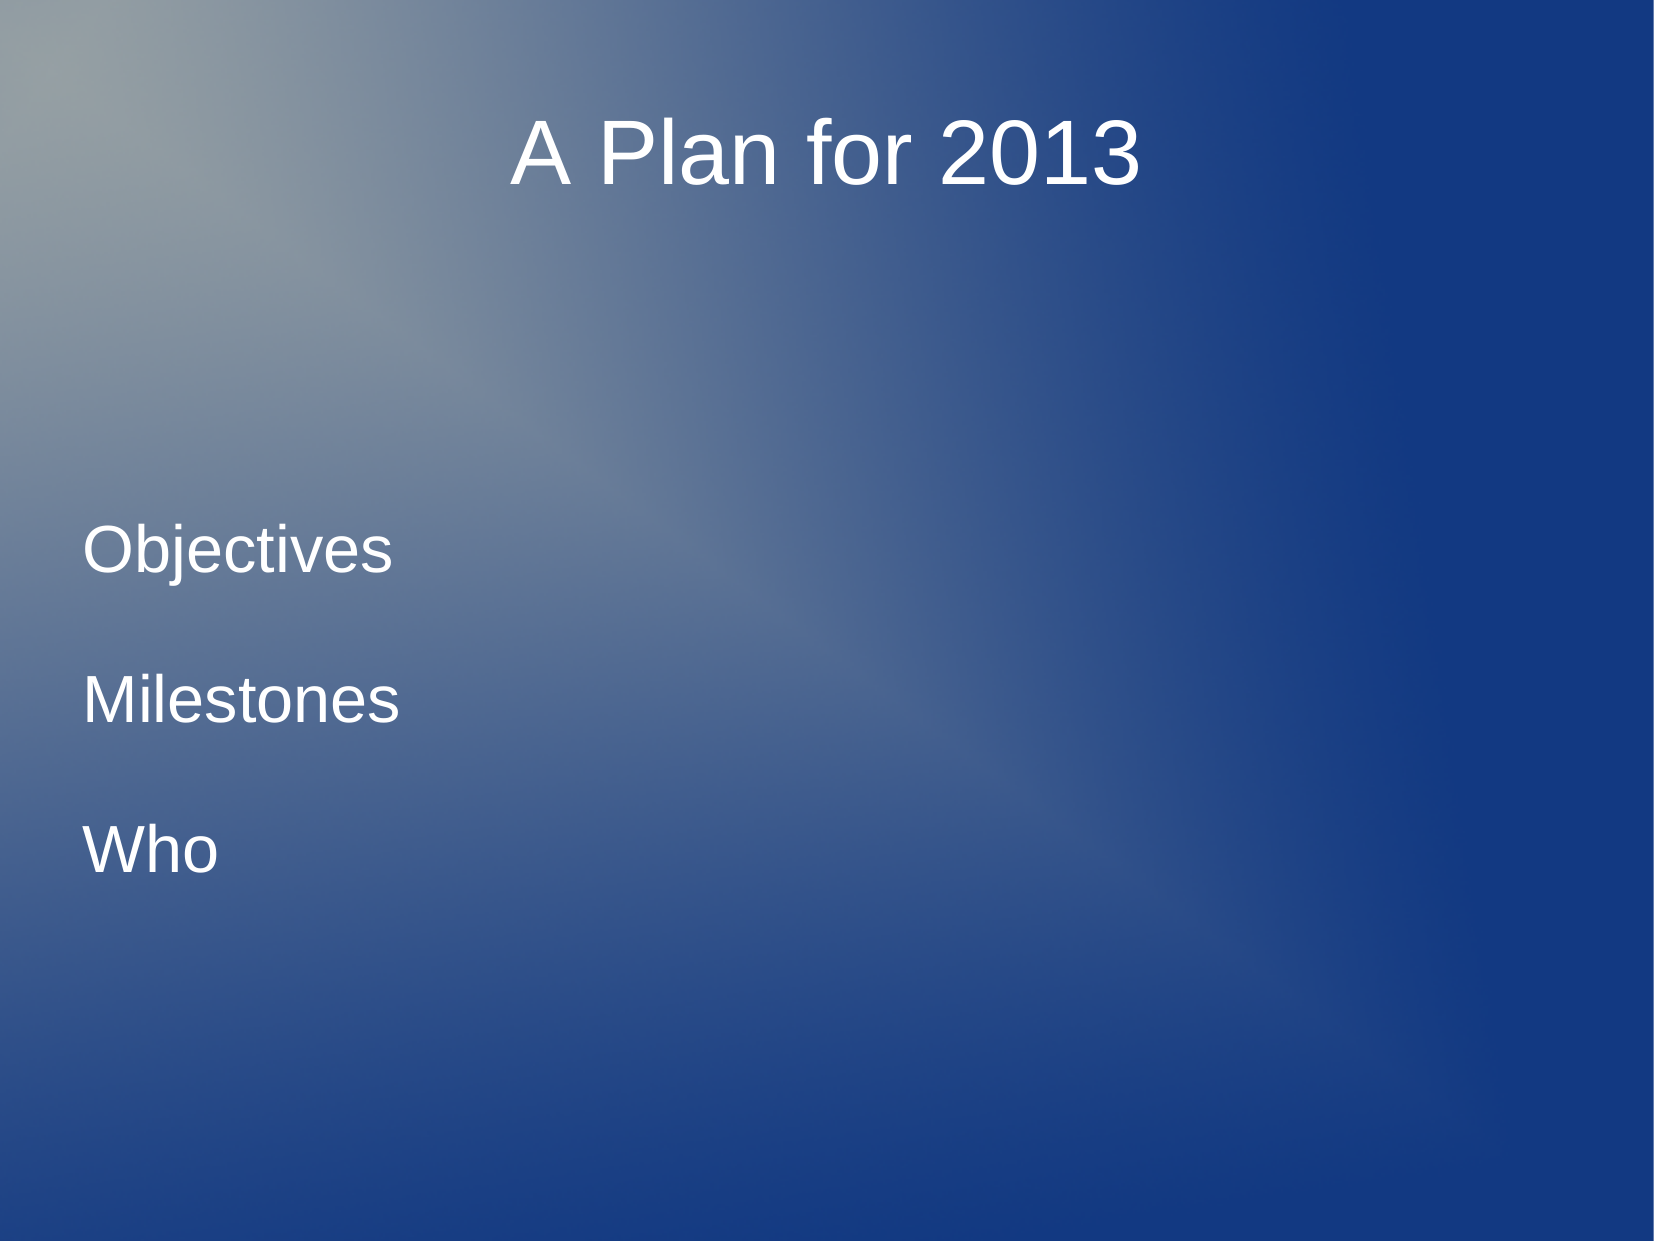

# A Plan for 2013
Objectives
Milestones
Who